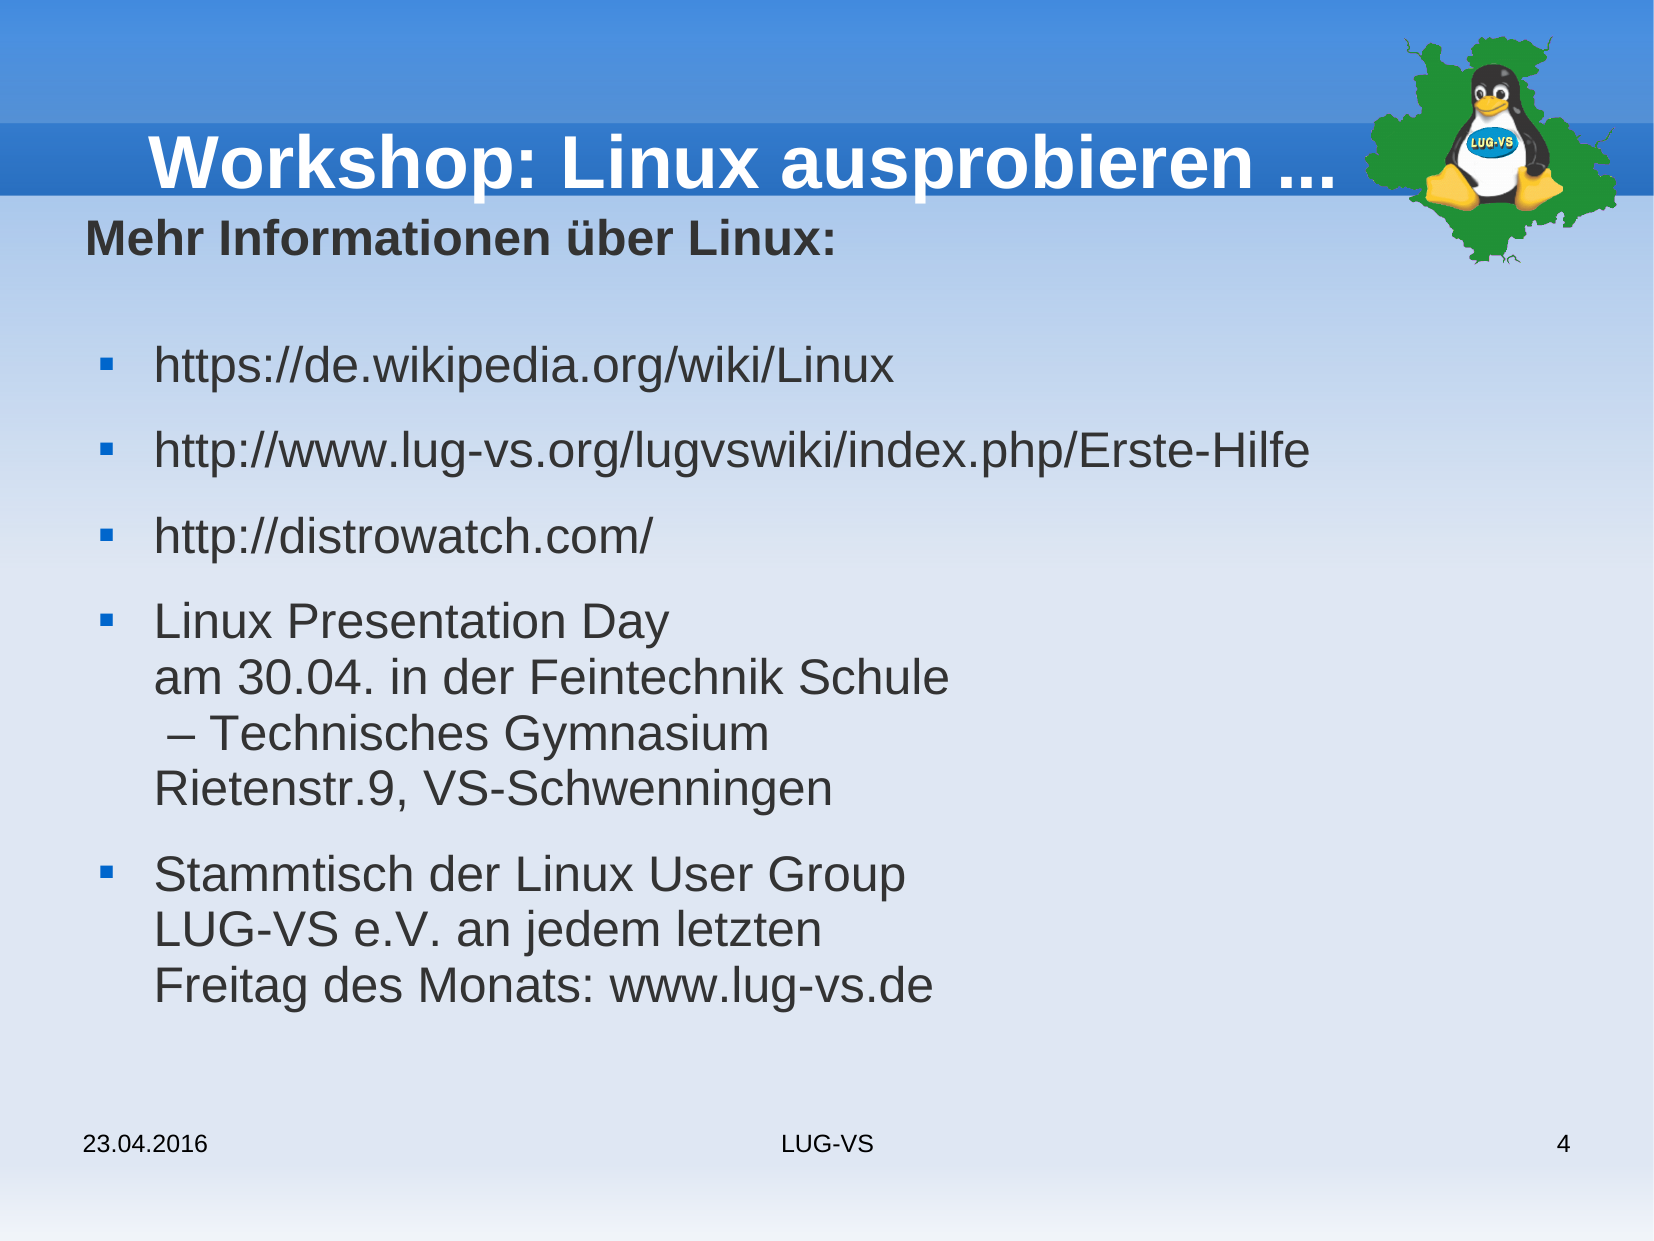

# Workshop: Linux ausprobieren ...
Mehr Informationen über Linux:
https://de.wikipedia.org/wiki/Linux
http://www.lug-vs.org/lugvswiki/index.php/Erste-Hilfe
http://distrowatch.com/
Linux Presentation Day
am 30.04. in der Feintechnik Schule
 – Technisches Gymnasium
Rietenstr.9, VS-Schwenningen
Stammtisch der Linux User Group
LUG-VS e.V. an jedem letzten
Freitag des Monats: www.lug-vs.de
23.04.2016
LUG-VS
4